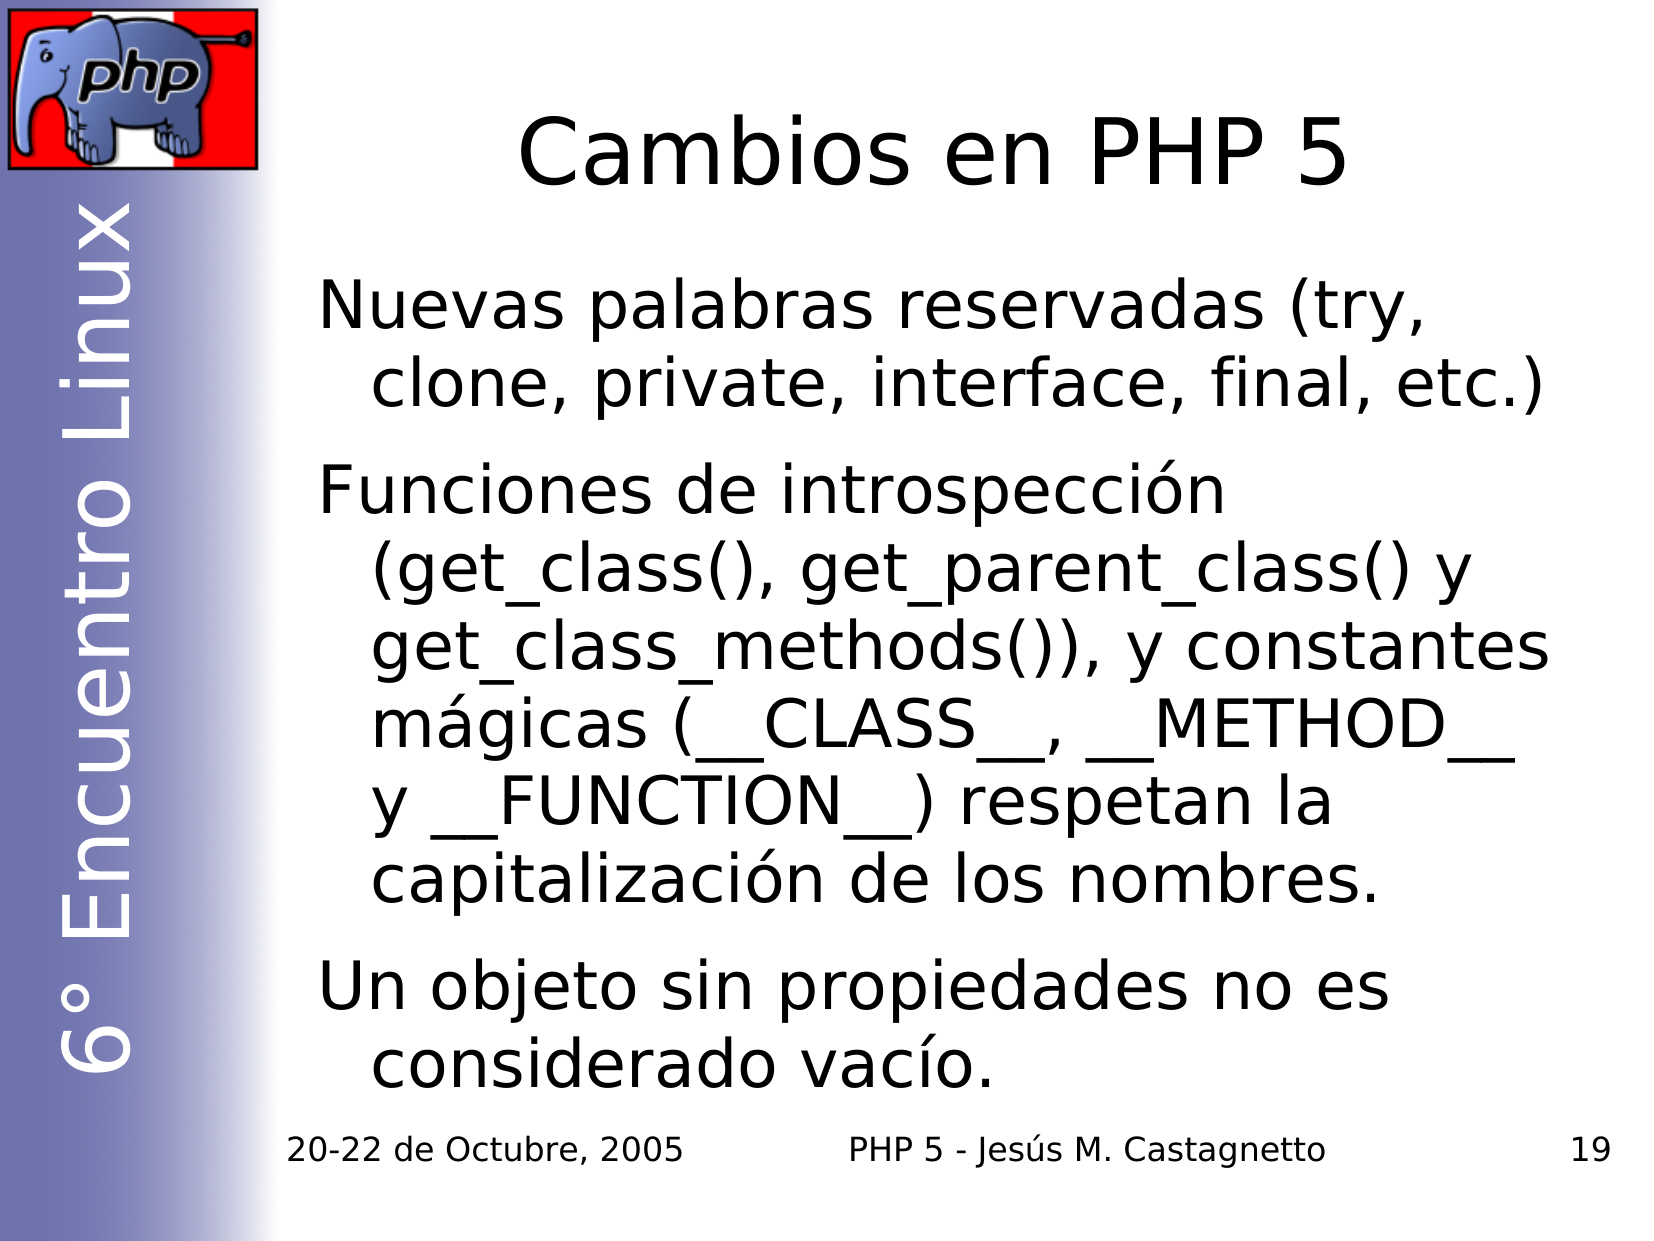

# Cambios en PHP 5
Nuevas palabras reservadas (try, clone, private, interface, final, etc.)
Funciones de introspección (get_class(), get_parent_class() y get_class_methods()), y constantes mágicas (__CLASS__, __METHOD__ y __FUNCTION__) respetan la capitalización de los nombres.
Un objeto sin propiedades no es considerado vacío.
20-22 de Octubre, 2005
PHP 5 - Jesús M. Castagnetto
19